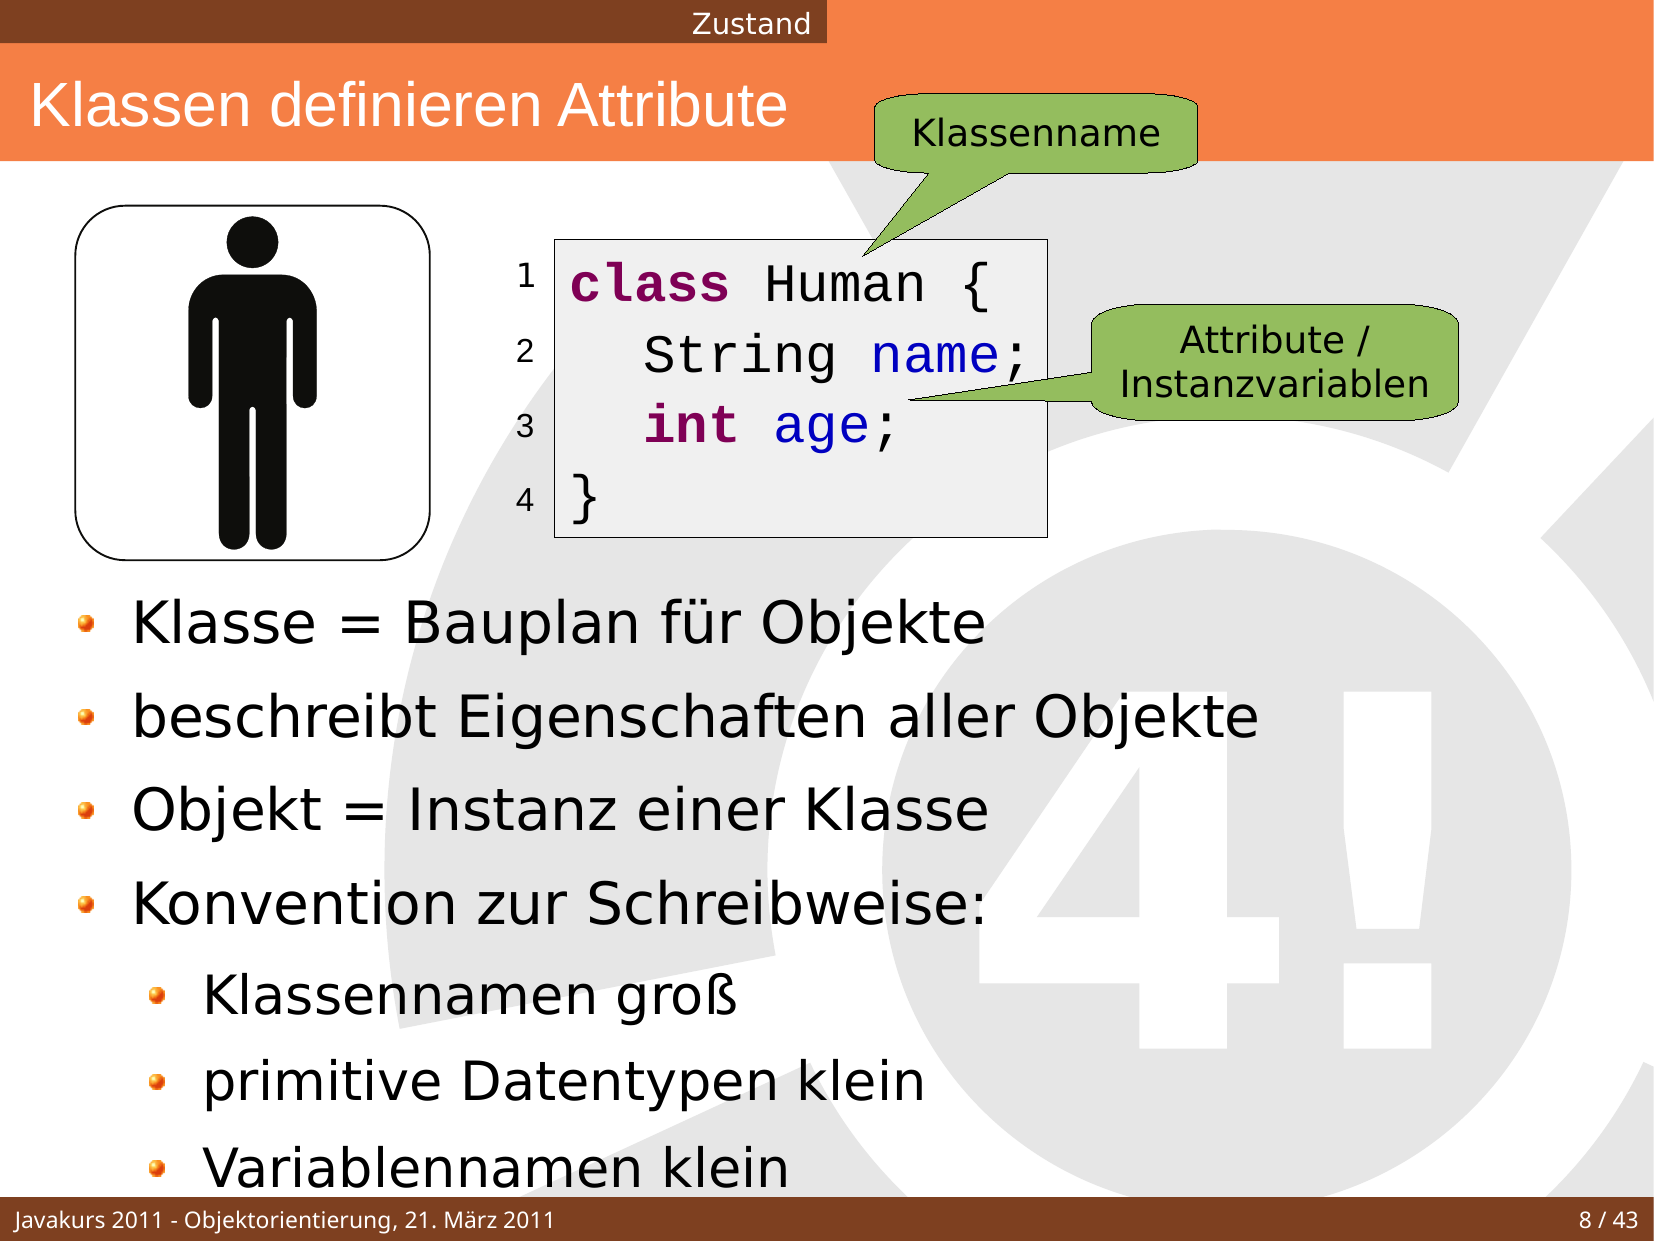

Zustand
# Klassen definieren Attribute
Klassenname
| 1 |
| --- |
| 2 |
| 3 |
| 4 |
class Human {
	String name;
	int age;
}
Attribute /
Instanzvariablen
Klasse = Bauplan für Objekte
beschreibt Eigenschaften aller Objekte
Objekt = Instanz einer Klasse
Konvention zur Schreibweise:
Klassennamen groß
primitive Datentypen klein
Variablennamen klein